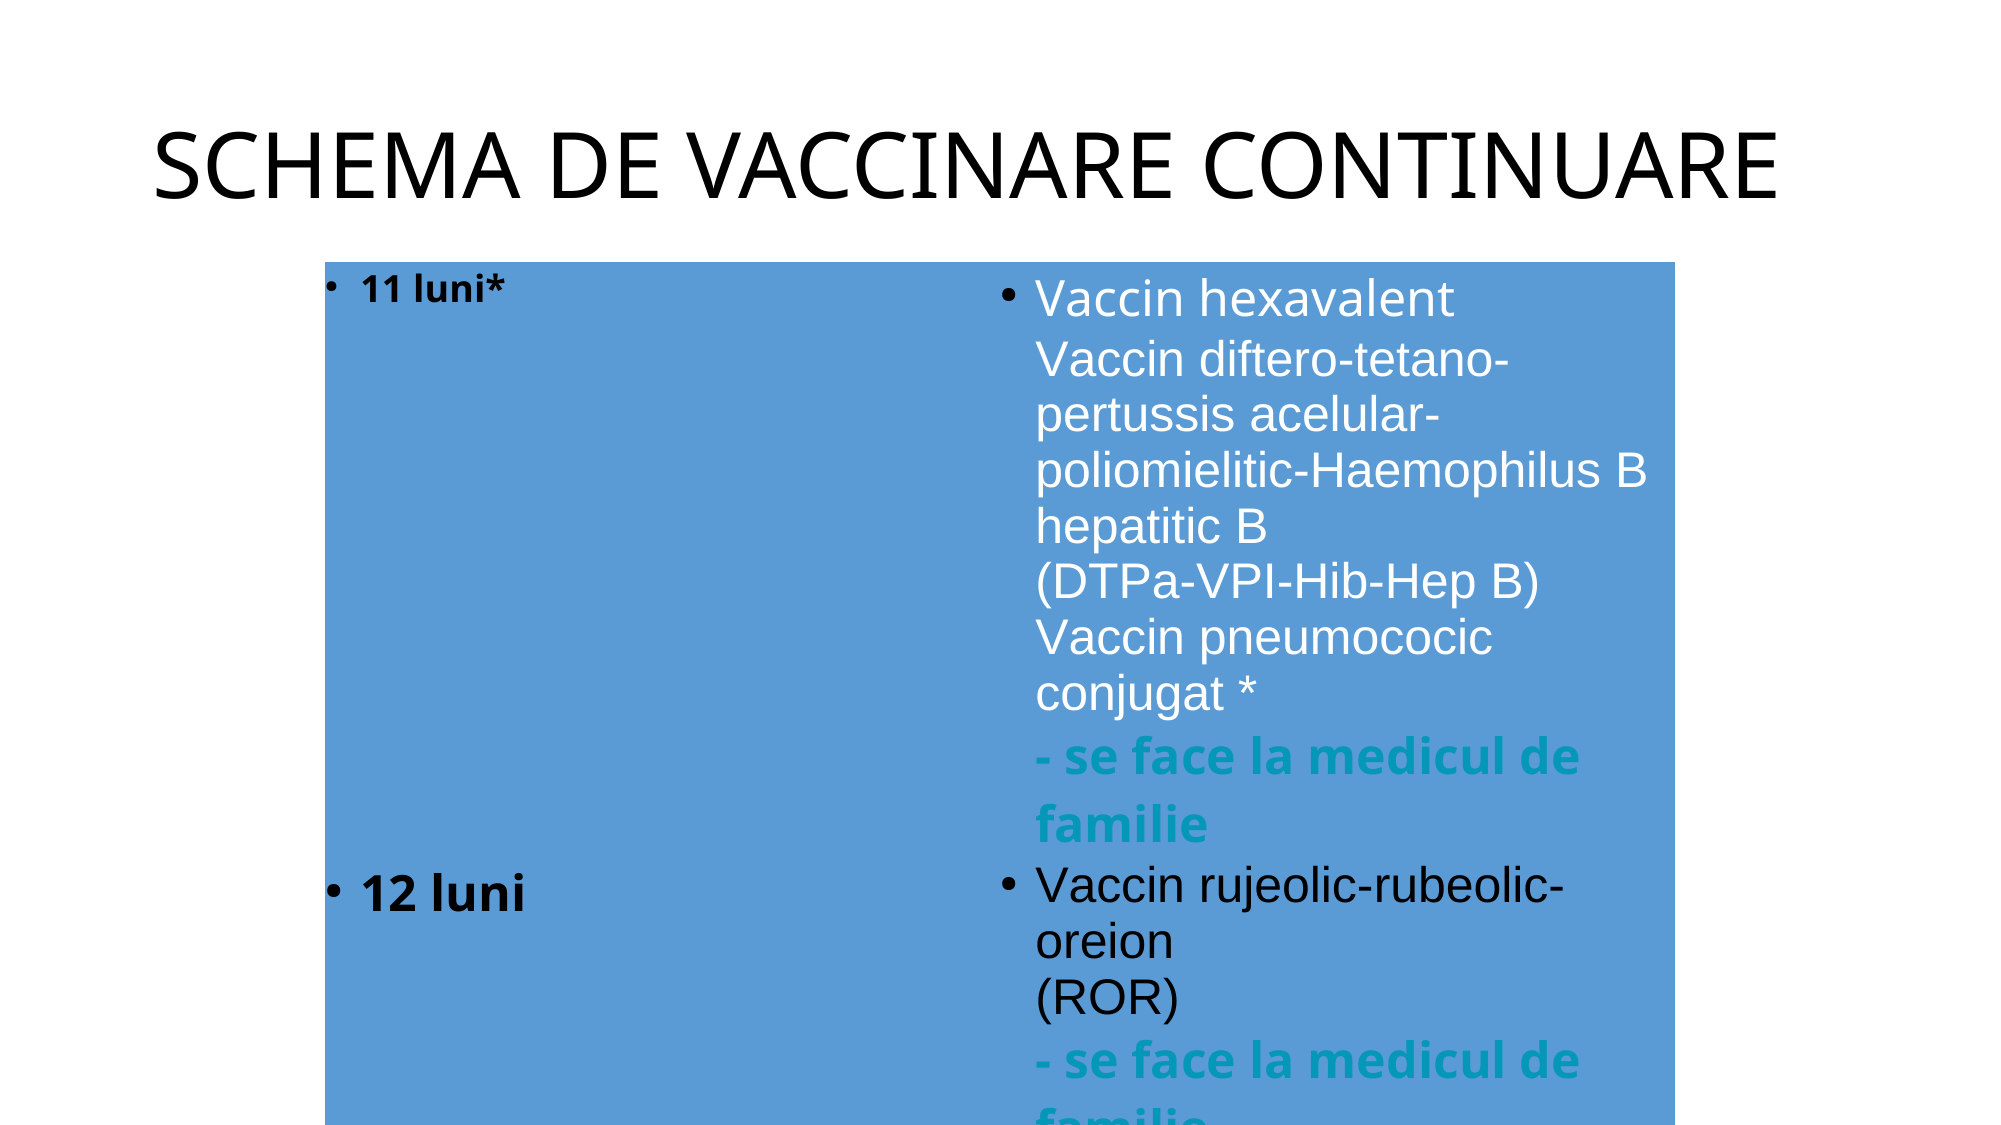

# SCHEMA DE VACCINARE CONTINUARE
| 11 luni\* | Vaccin hexavalent  Vaccin diftero-tetano-pertussis acelular-poliomielitic-Haemophilus B hepatitic B  (DTPa-VPI-Hib-Hep B) Vaccin pneumococic conjugat \* - se face la medicul de familie |
| --- | --- |
| 12 luni | Vaccin rujeolic-rubeolic-oreion  (ROR) - se face la medicul de familie |
| 5 ani\*\* | Vaccin rujeolic-rubeolic-oreion  (ROR) - se face la medicul de familie (rapel 2) |